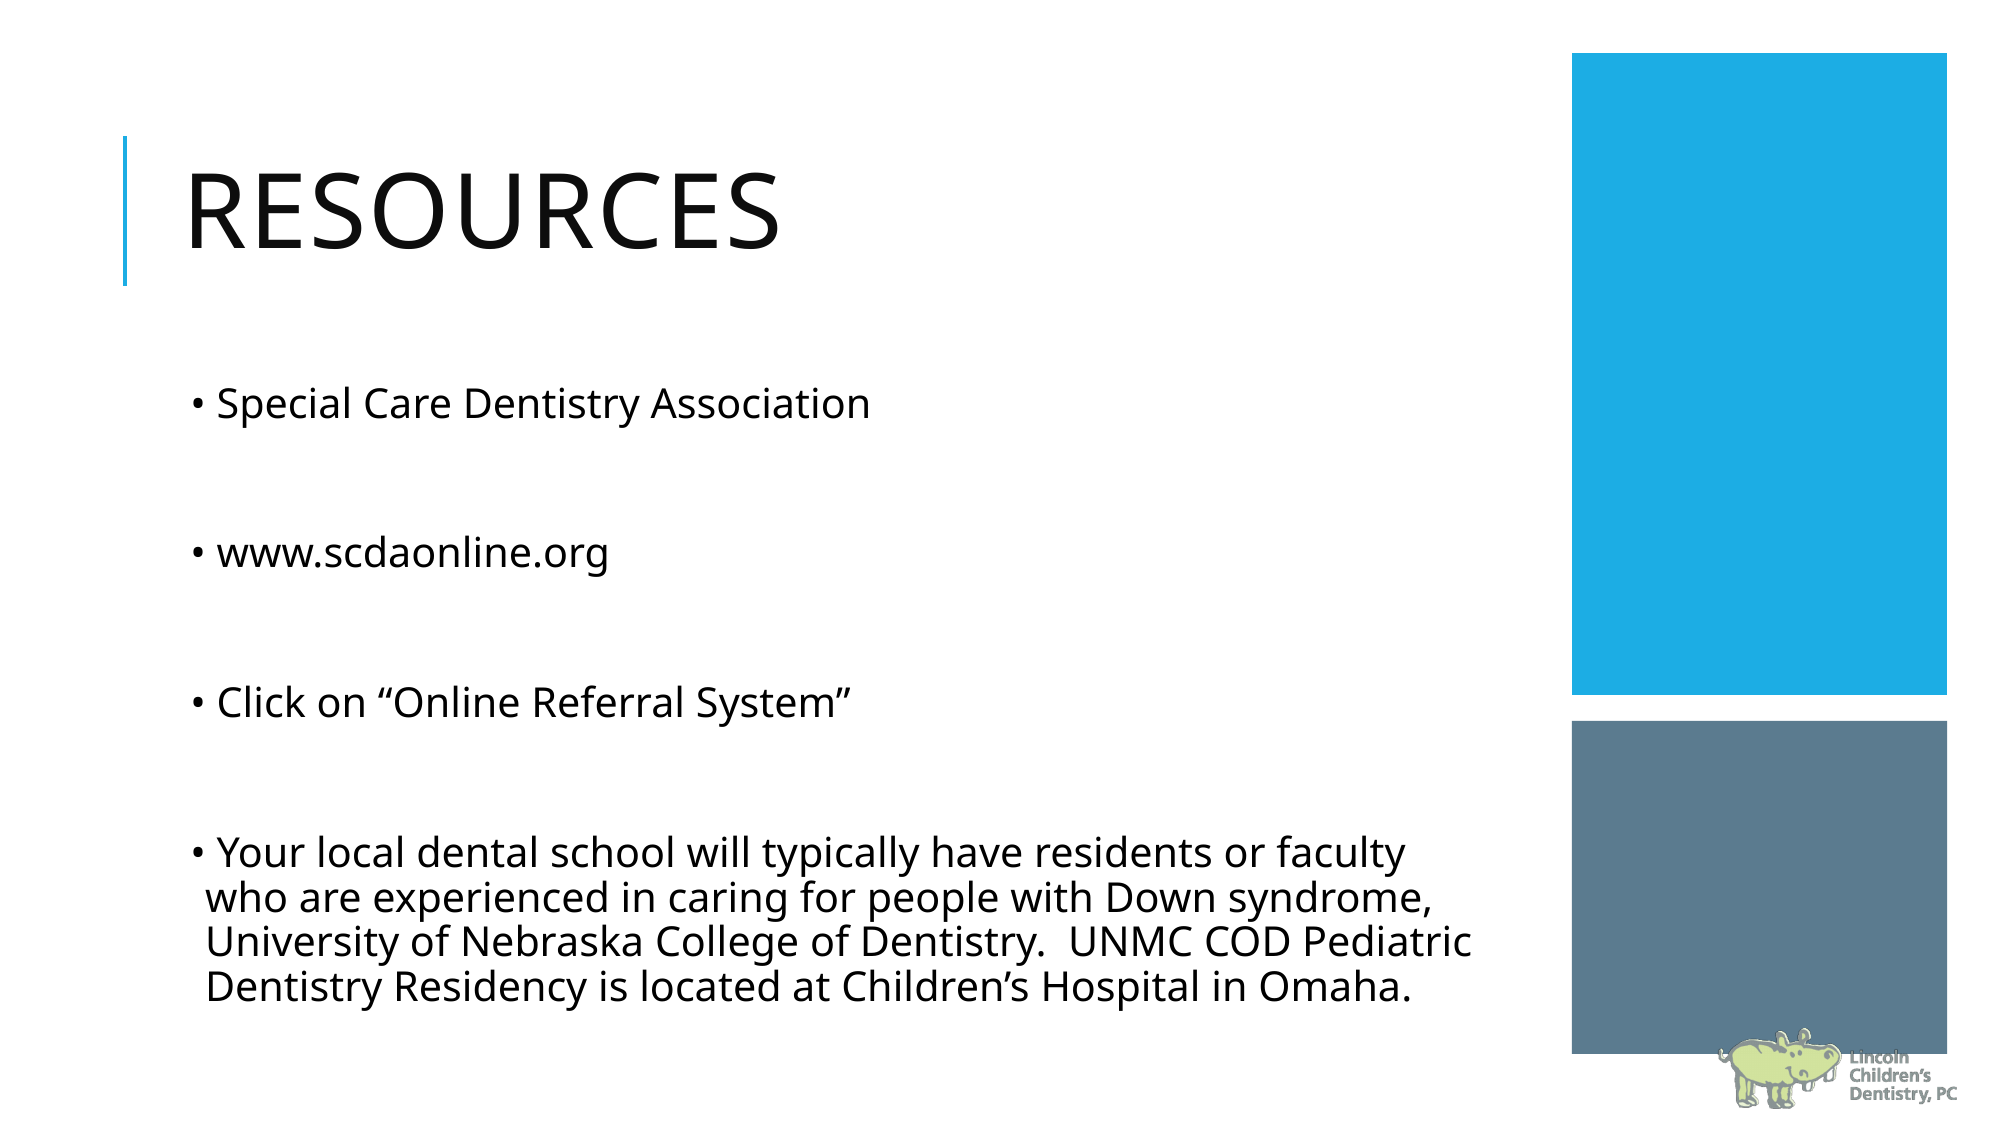

# resources
• Special Care Dentistry Association
• www.scdaonline.org
• Click on “Online Referral System”
• Your local dental school will typically have residents or faculty who are experienced in caring for people with Down syndrome, University of Nebraska College of Dentistry. UNMC COD Pediatric Dentistry Residency is located at Children’s Hospital in Omaha.